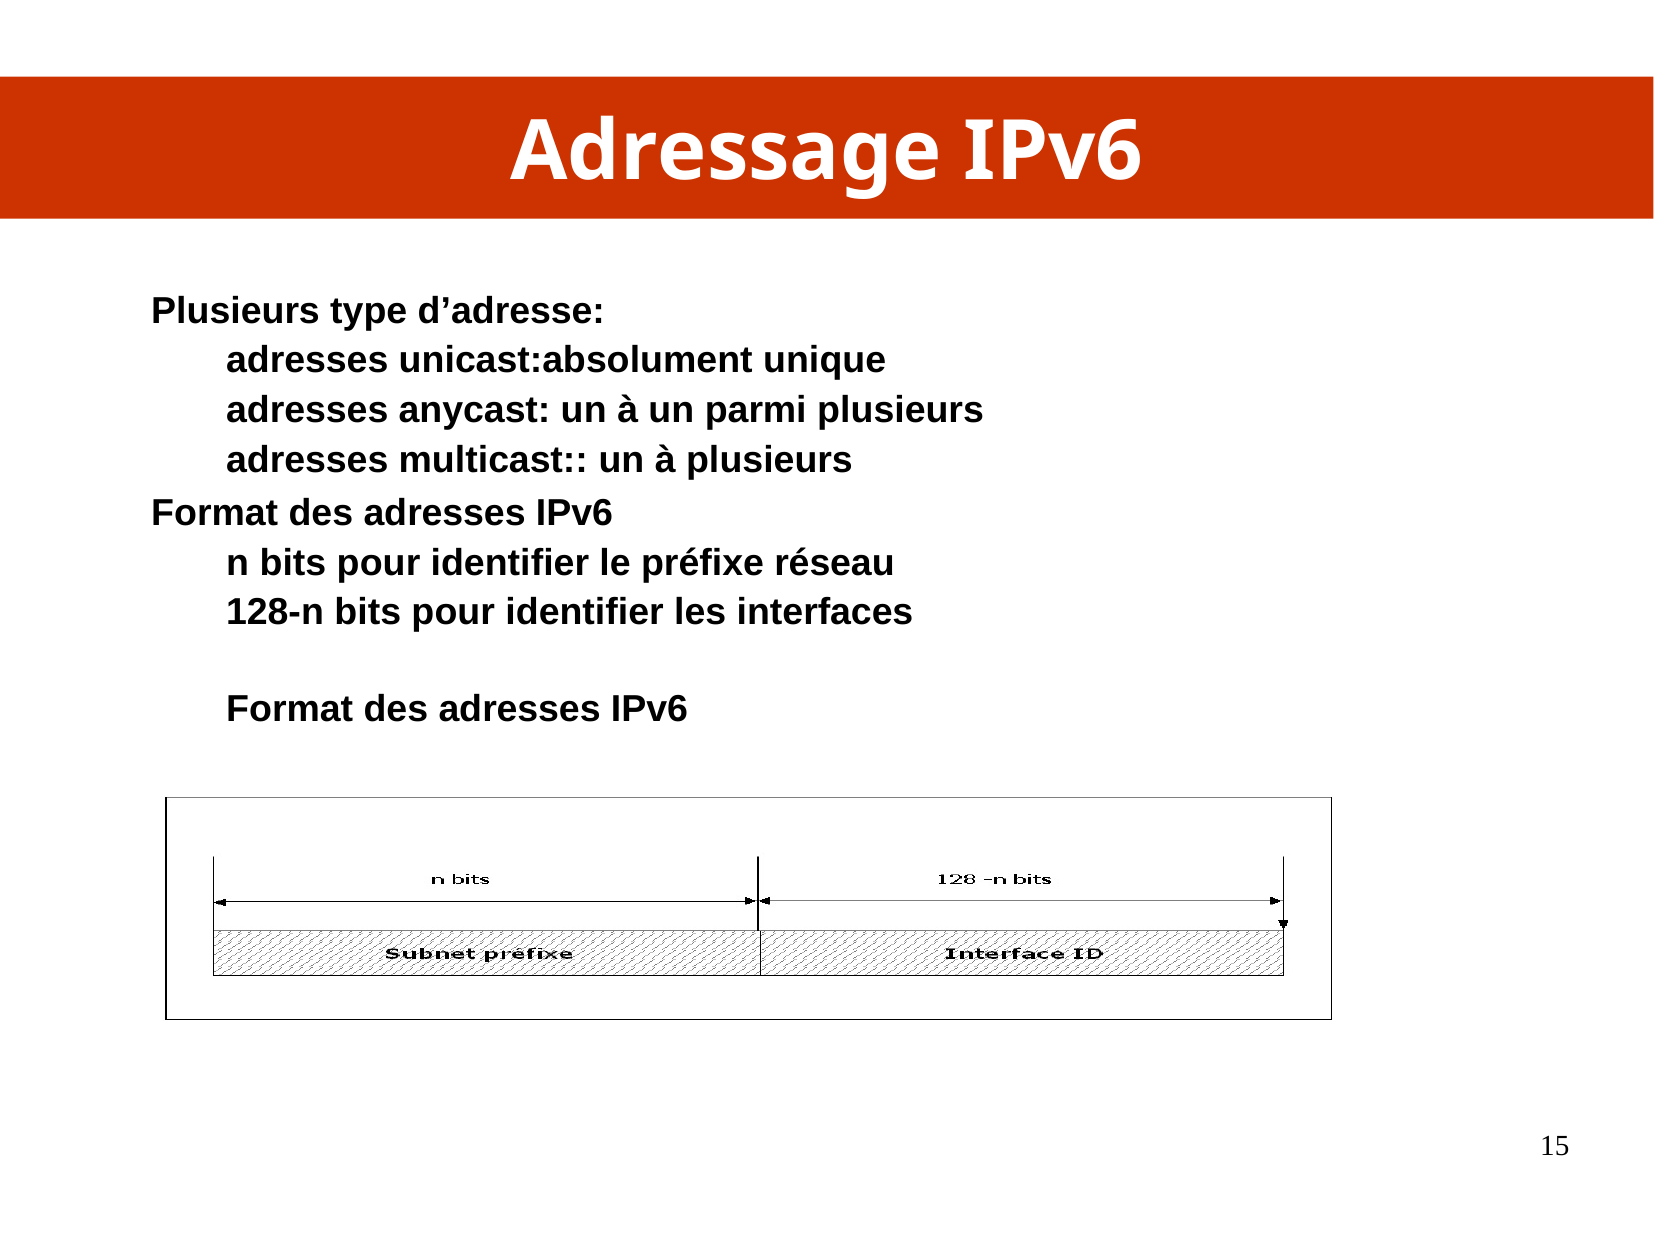

# Adressage IPv6
Plusieurs type d’adresse:
adresses unicast:absolument unique
adresses anycast: un à un parmi plusieurs
adresses multicast:: un à plusieurs
Format des adresses IPv6
n bits pour identifier le préfixe réseau
128-n bits pour identifier les interfaces
Format des adresses IPv6